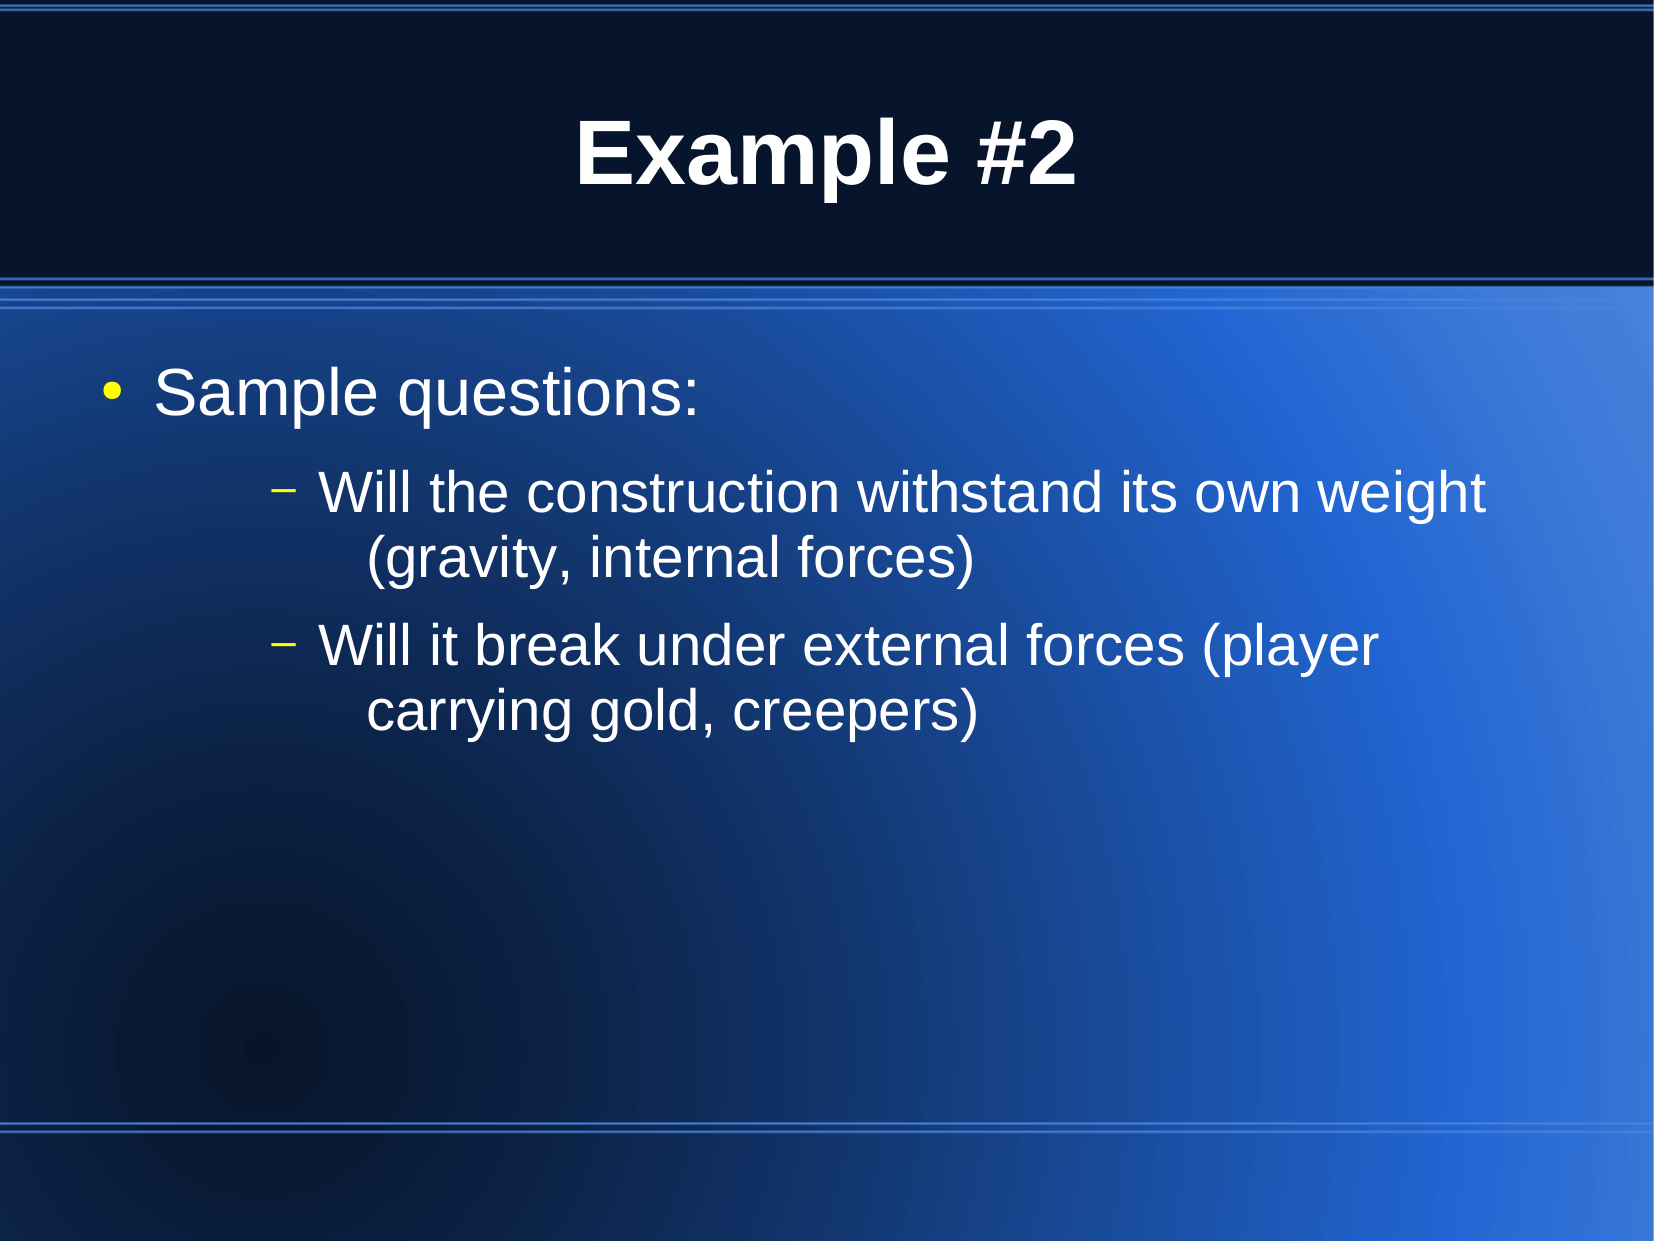

# Example #2
Sample questions:
Will the construction withstand its own weight (gravity, internal forces)
Will it break under external forces (player carrying gold, creepers)